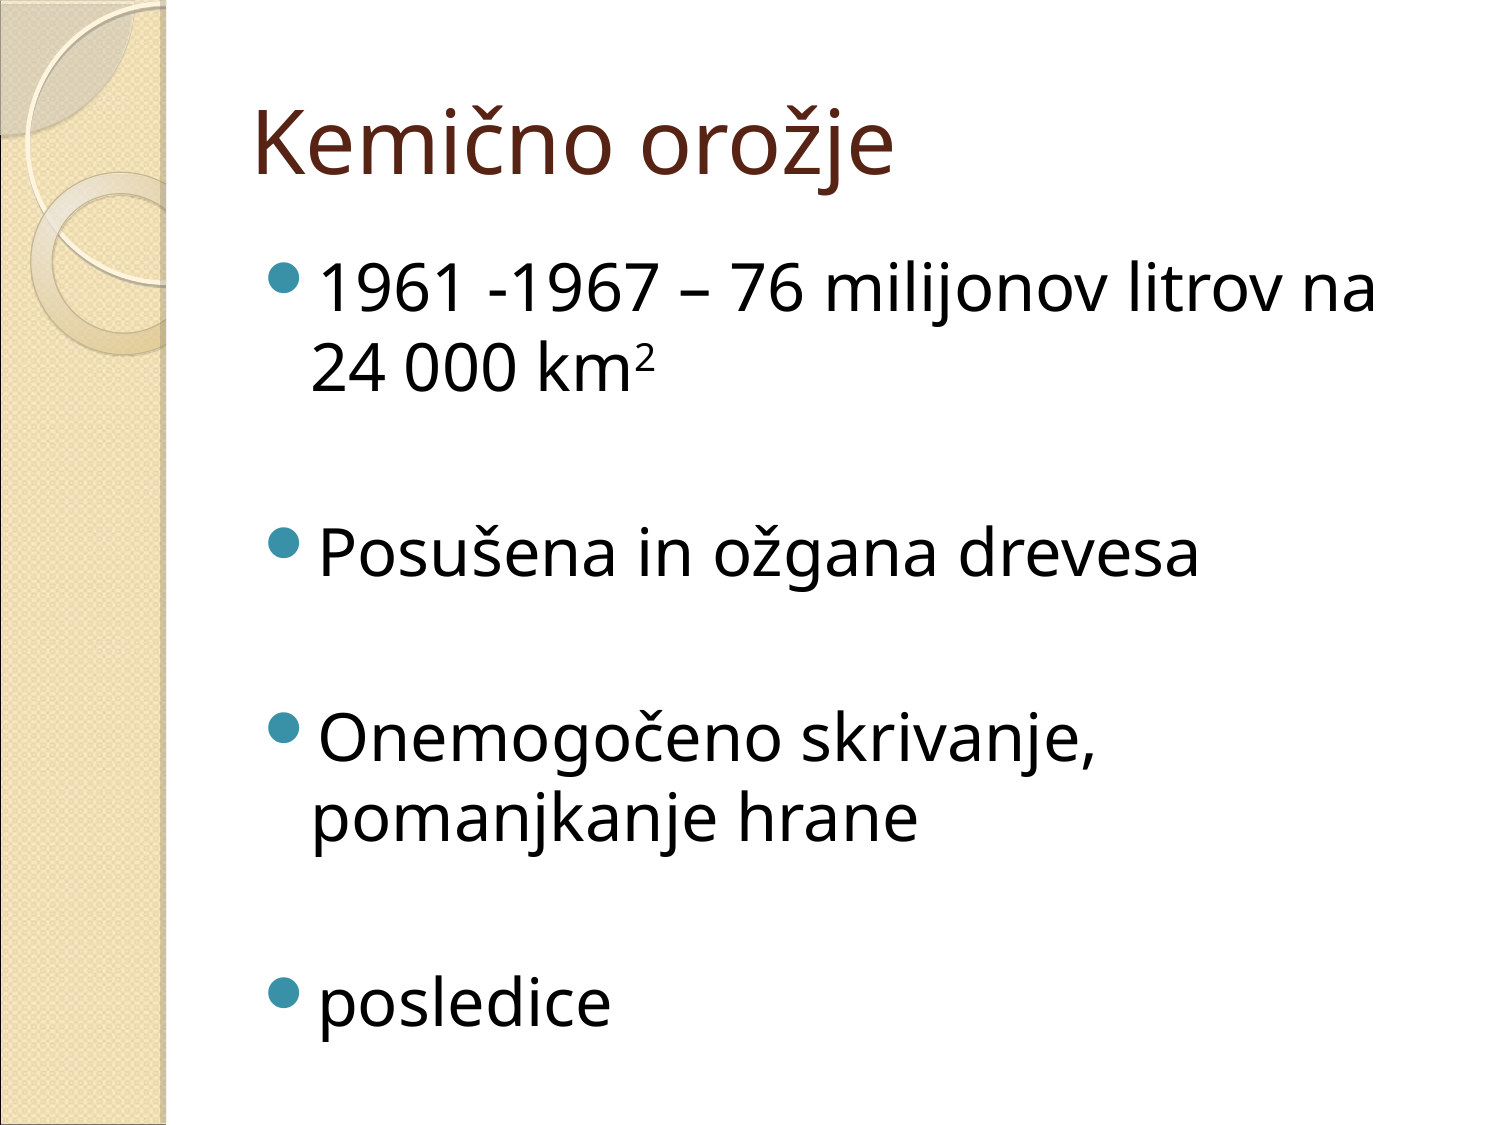

# Kemično orožje
1961 -1967 – 76 milijonov litrov na 24 000 km2
Posušena in ožgana drevesa
Onemogočeno skrivanje, pomanjkanje hrane
posledice